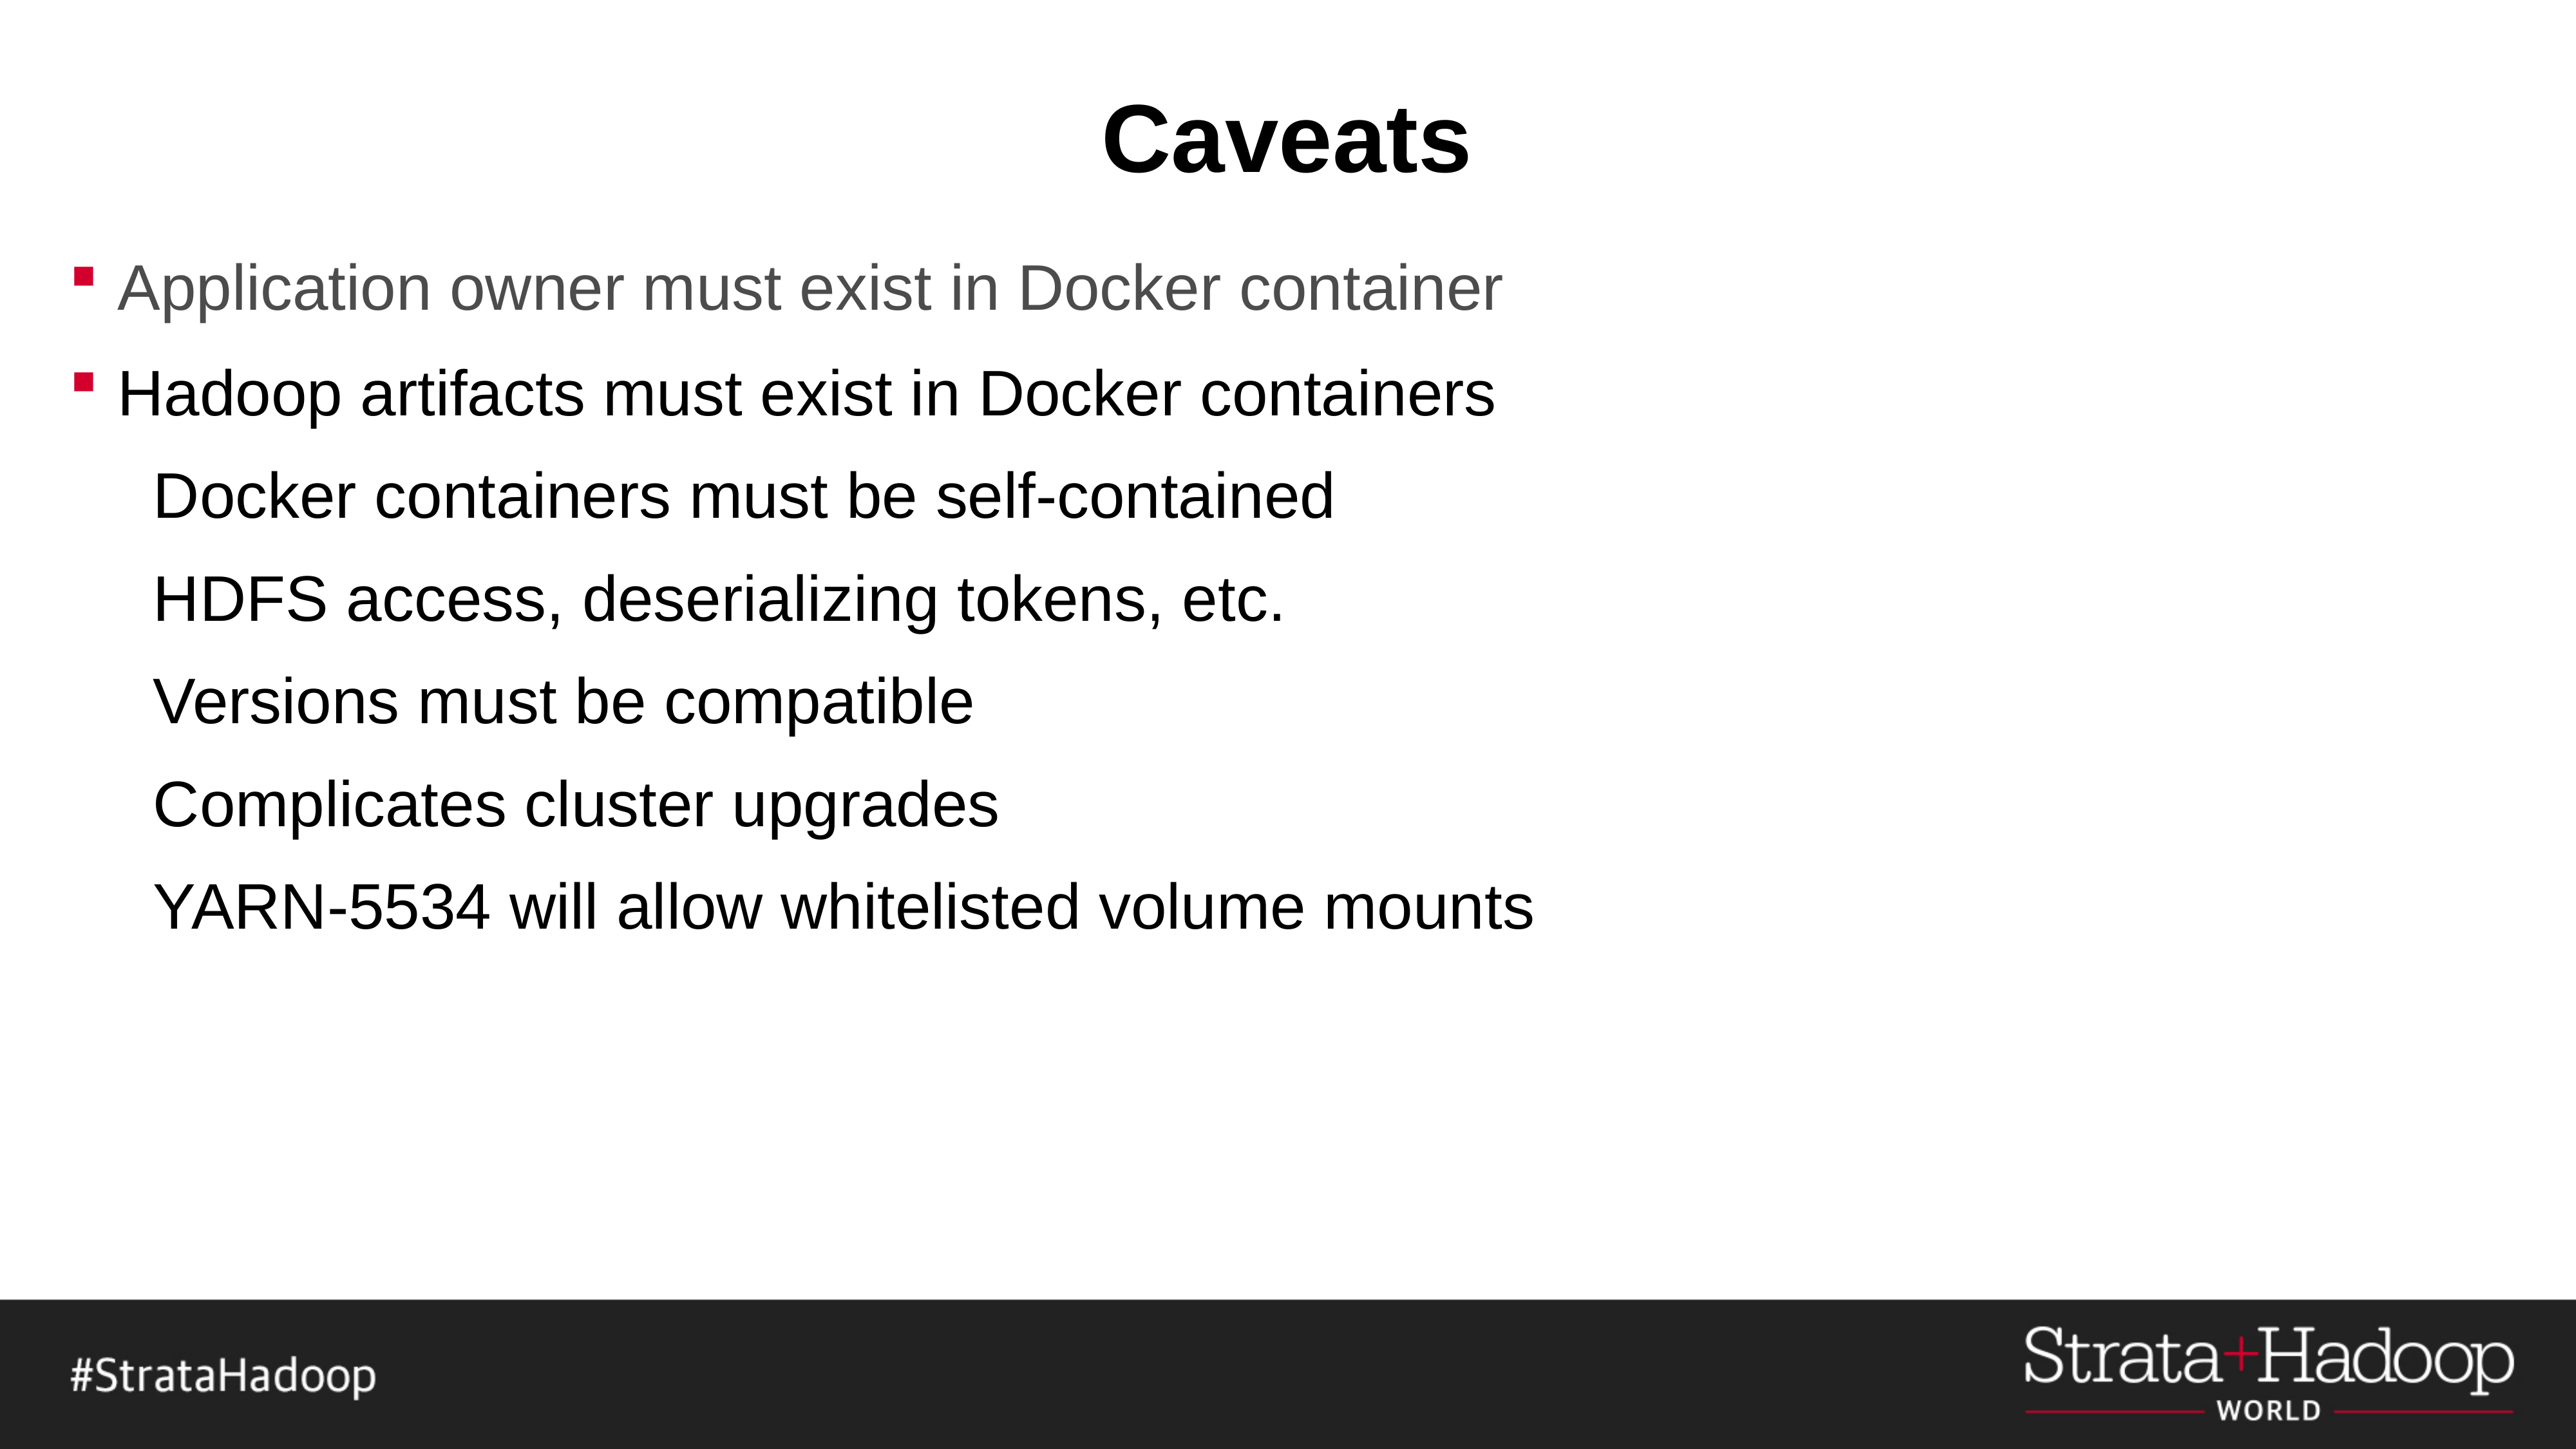

# Caveats
Application owner must exist in Docker container
Hadoop artifacts must exist in Docker containers
Docker containers must be self-contained
HDFS access, deserializing tokens, etc.
Versions must be compatible
Complicates cluster upgrades
YARN-5534 will allow whitelisted volume mounts